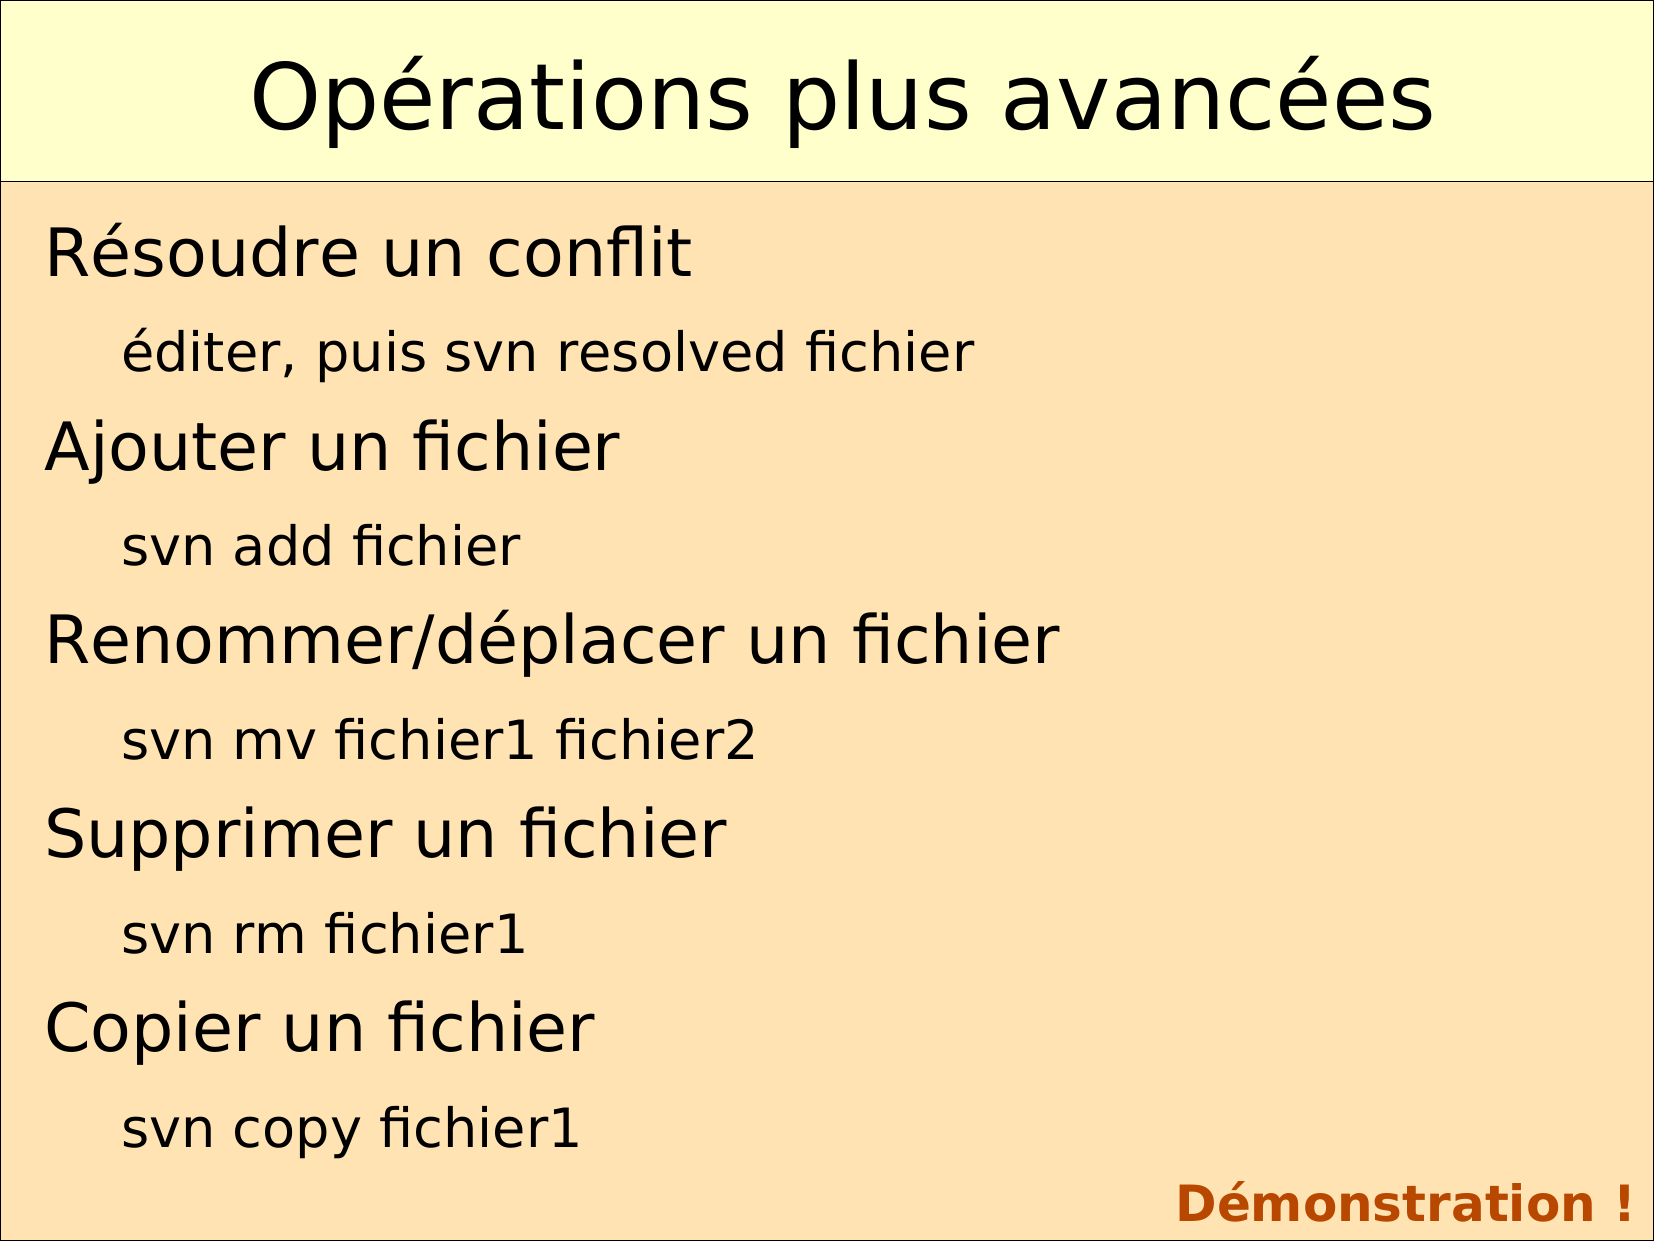

# Opérations plus avancées
Résoudre un conflit
éditer, puis svn resolved fichier
Ajouter un fichier
svn add fichier
Renommer/déplacer un fichier
svn mv fichier1 fichier2
Supprimer un fichier
svn rm fichier1
Copier un fichier
svn copy fichier1
Démonstration !